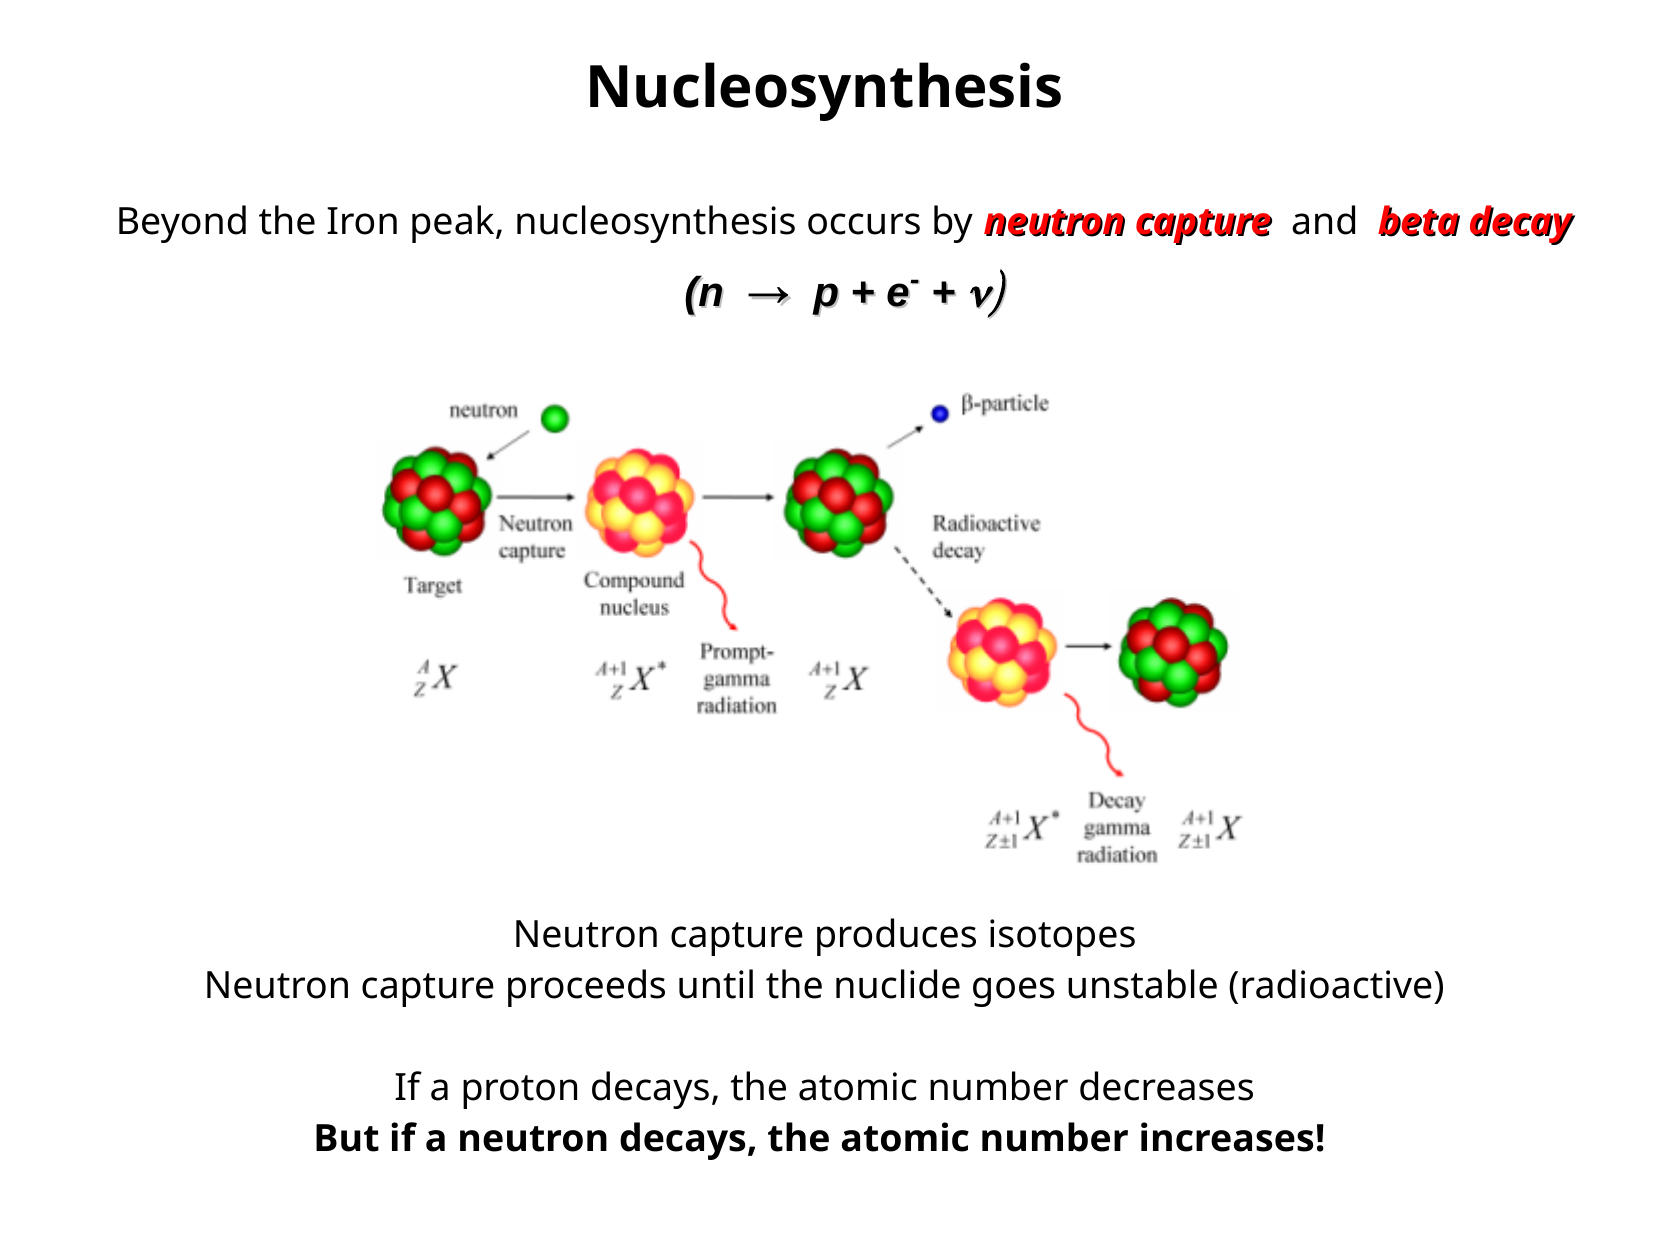

Nucleosynthesis
Beyond the Iron peak, nucleosynthesis occurs by neutron capture and beta decay
(n → p + e- + n)
Neutron capture produces isotopes
Neutron capture proceeds until the nuclide goes unstable (radioactive)
If a proton decays, the atomic number decreases
But if a neutron decays, the atomic number increases!